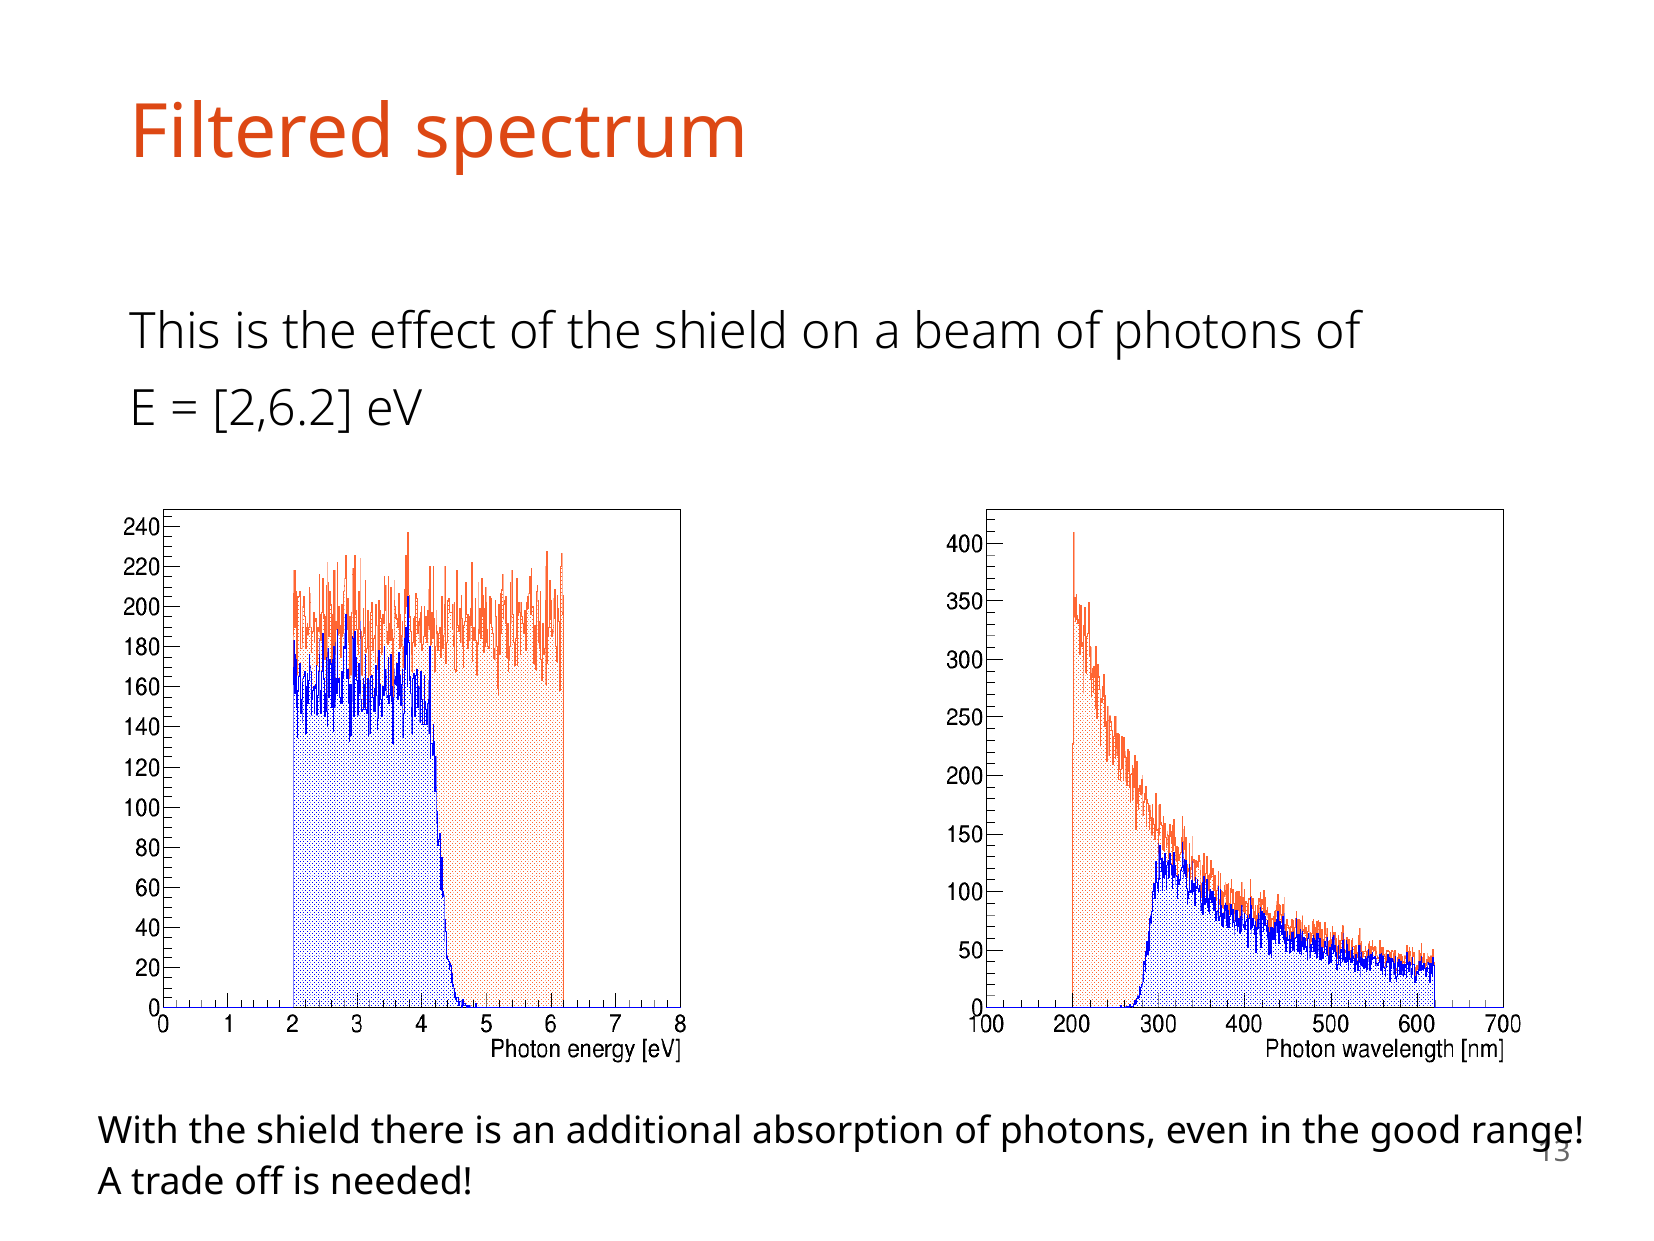

# Filtered spectrum
This is the effect of the shield on a beam of photons of E = [2,6.2] eV
With the shield there is an additional absorption of photons, even in the good range!
A trade off is needed!
13